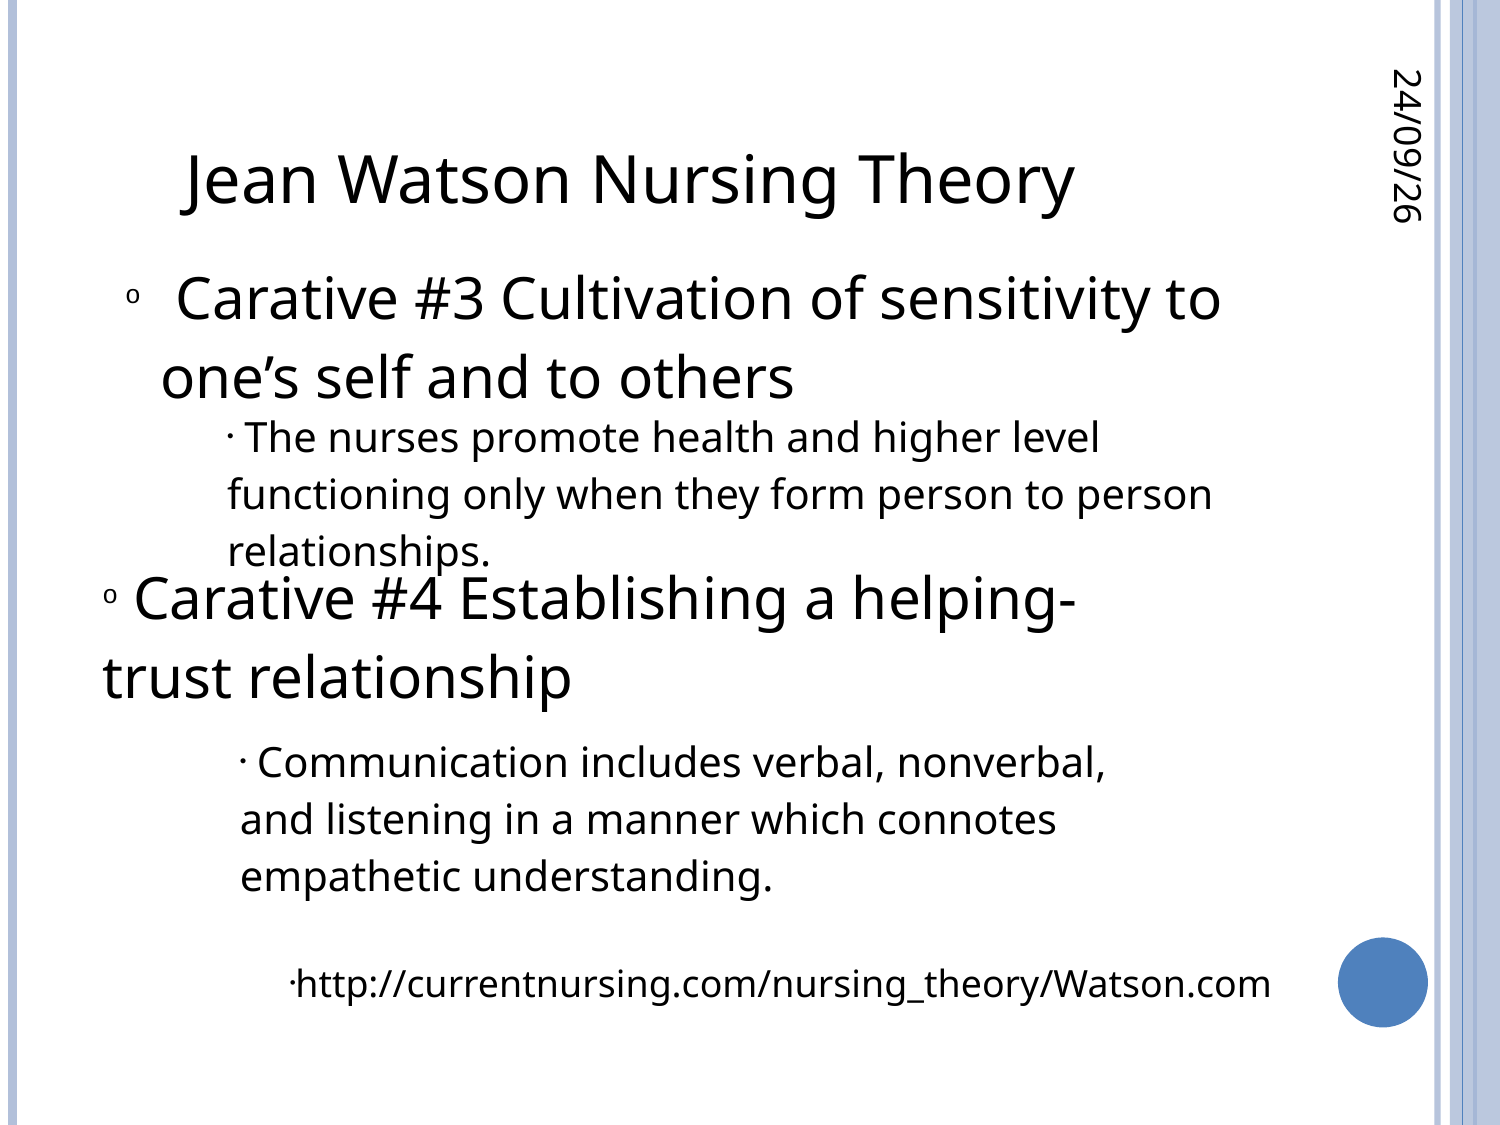

Jean Watson Nursing Theory
 Carative #3 Cultivation of sensitivity to one’s self and to others
 The nurses promote health and higher level functioning only when they form person to person relationships.
 Carative #4 Establishing a helping-trust relationship
 Communication includes verbal, nonverbal, and listening in a manner which connotes empathetic understanding.
http://currentnursing.com/nursing_theory/Watson.com